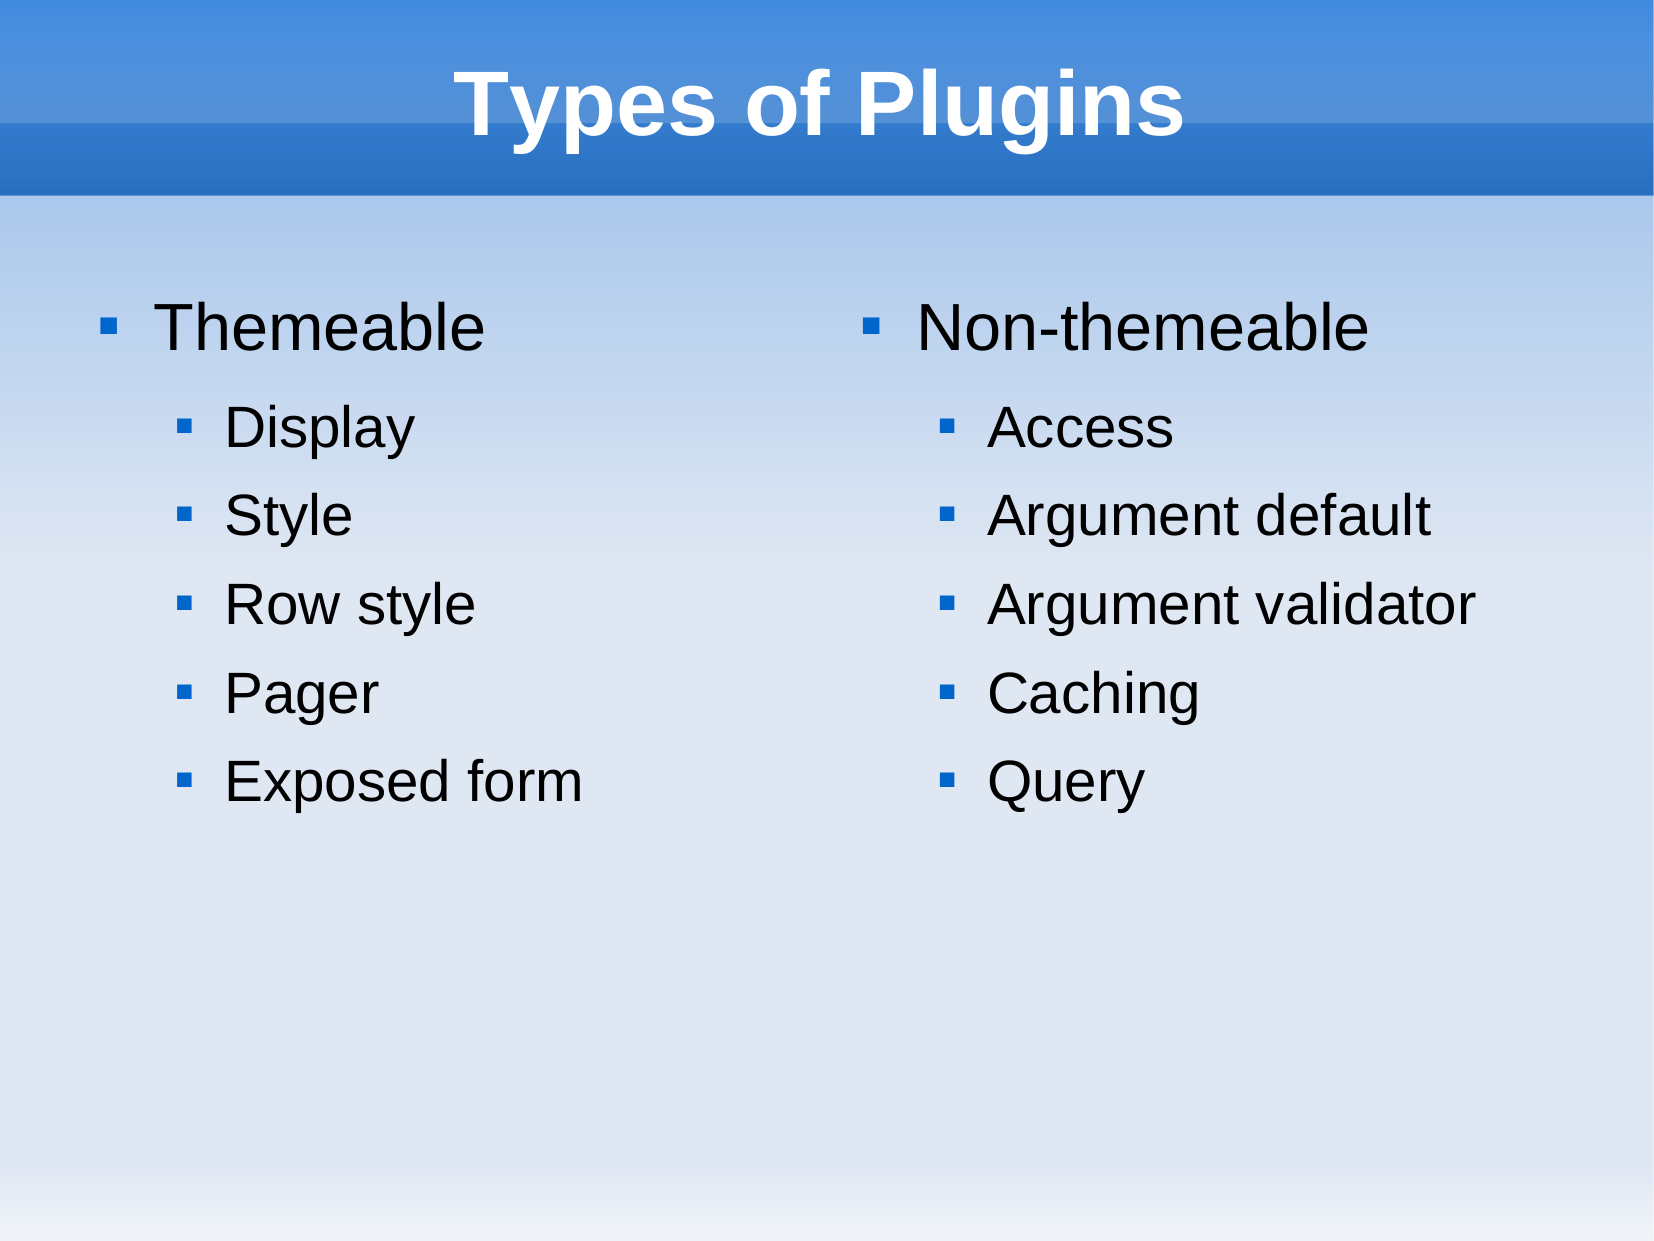

# Types of Plugins
Themeable
Display
Style
Row style
Pager
Exposed form
Non-themeable
Access
Argument default
Argument validator
Caching
Query